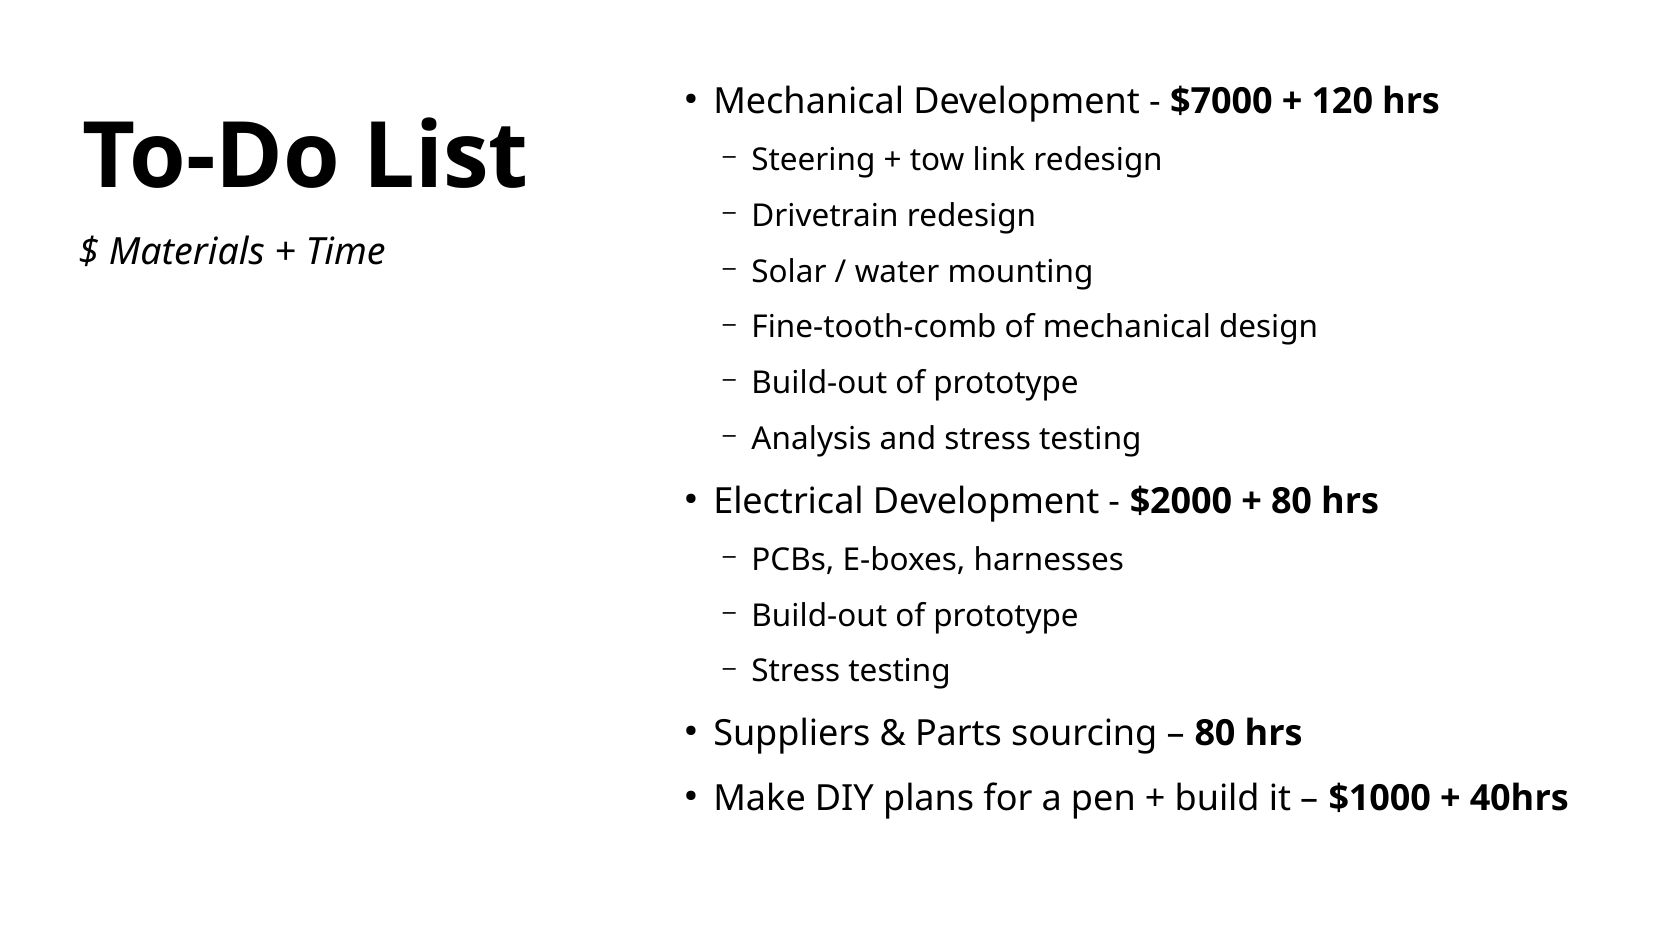

# To-Do List
Mechanical Development - $7000 + 120 hrs
Steering + tow link redesign
Drivetrain redesign
Solar / water mounting
Fine-tooth-comb of mechanical design
Build-out of prototype
Analysis and stress testing
Electrical Development - $2000 + 80 hrs
PCBs, E-boxes, harnesses
Build-out of prototype
Stress testing
Suppliers & Parts sourcing – 80 hrs
Make DIY plans for a pen + build it – $1000 + 40hrs
$ Materials + Time